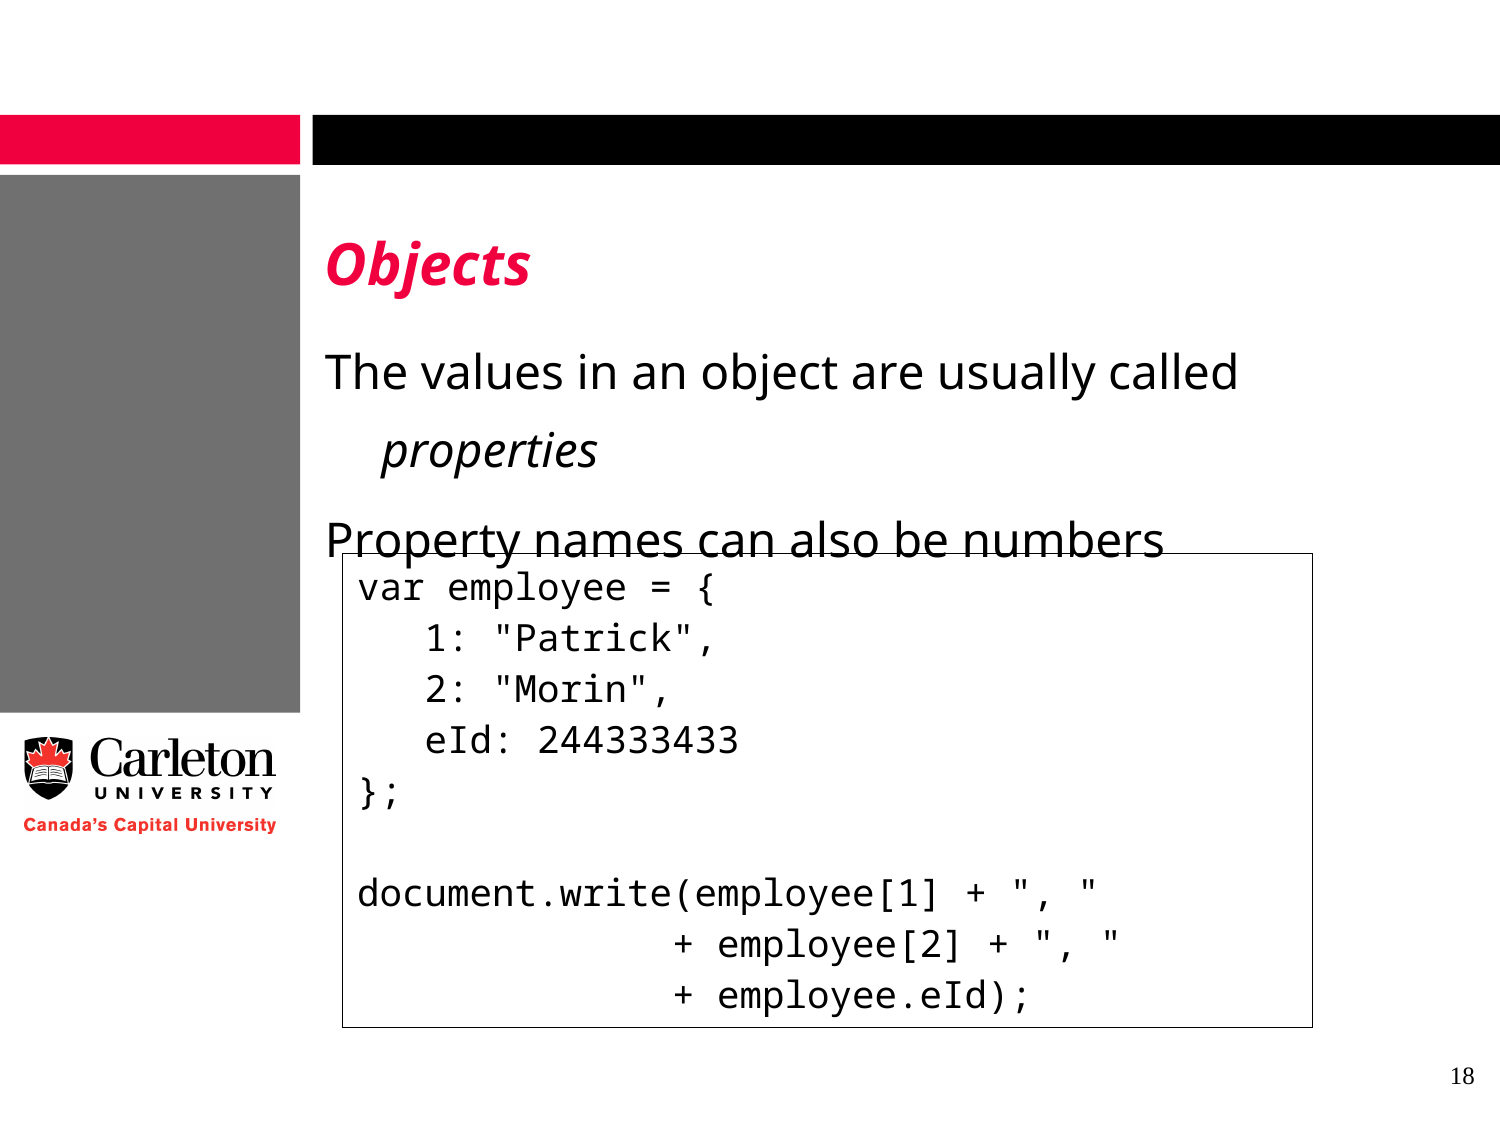

# Objects
The values in an object are usually called properties
Property names can also be numbers
var employee = {
 1: "Patrick",
 2: "Morin",
 eId: 244333433
};
document.write(employee[1] + ", "
 + employee[2] + ", "
 + employee.eId);
18